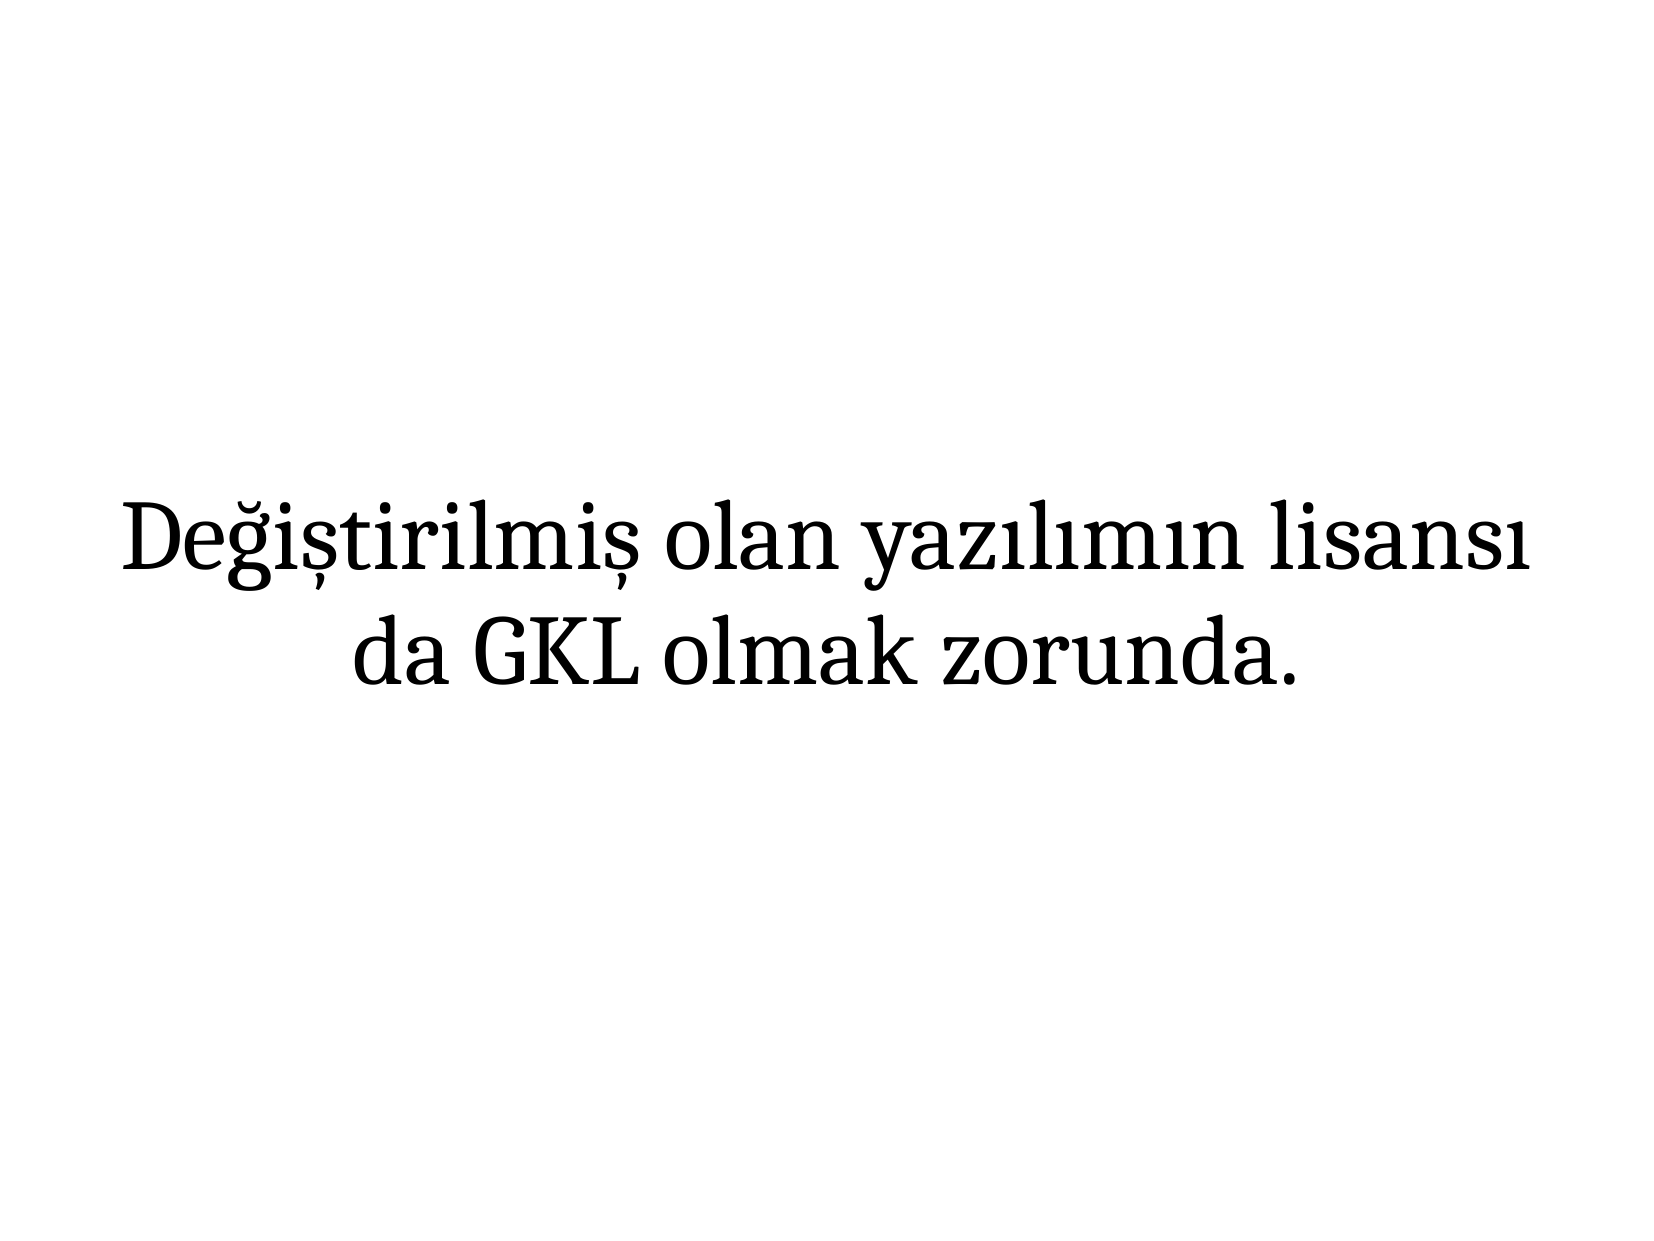

# Değiştirilmiş olan yazılımın lisansı da GKL olmak zorunda.